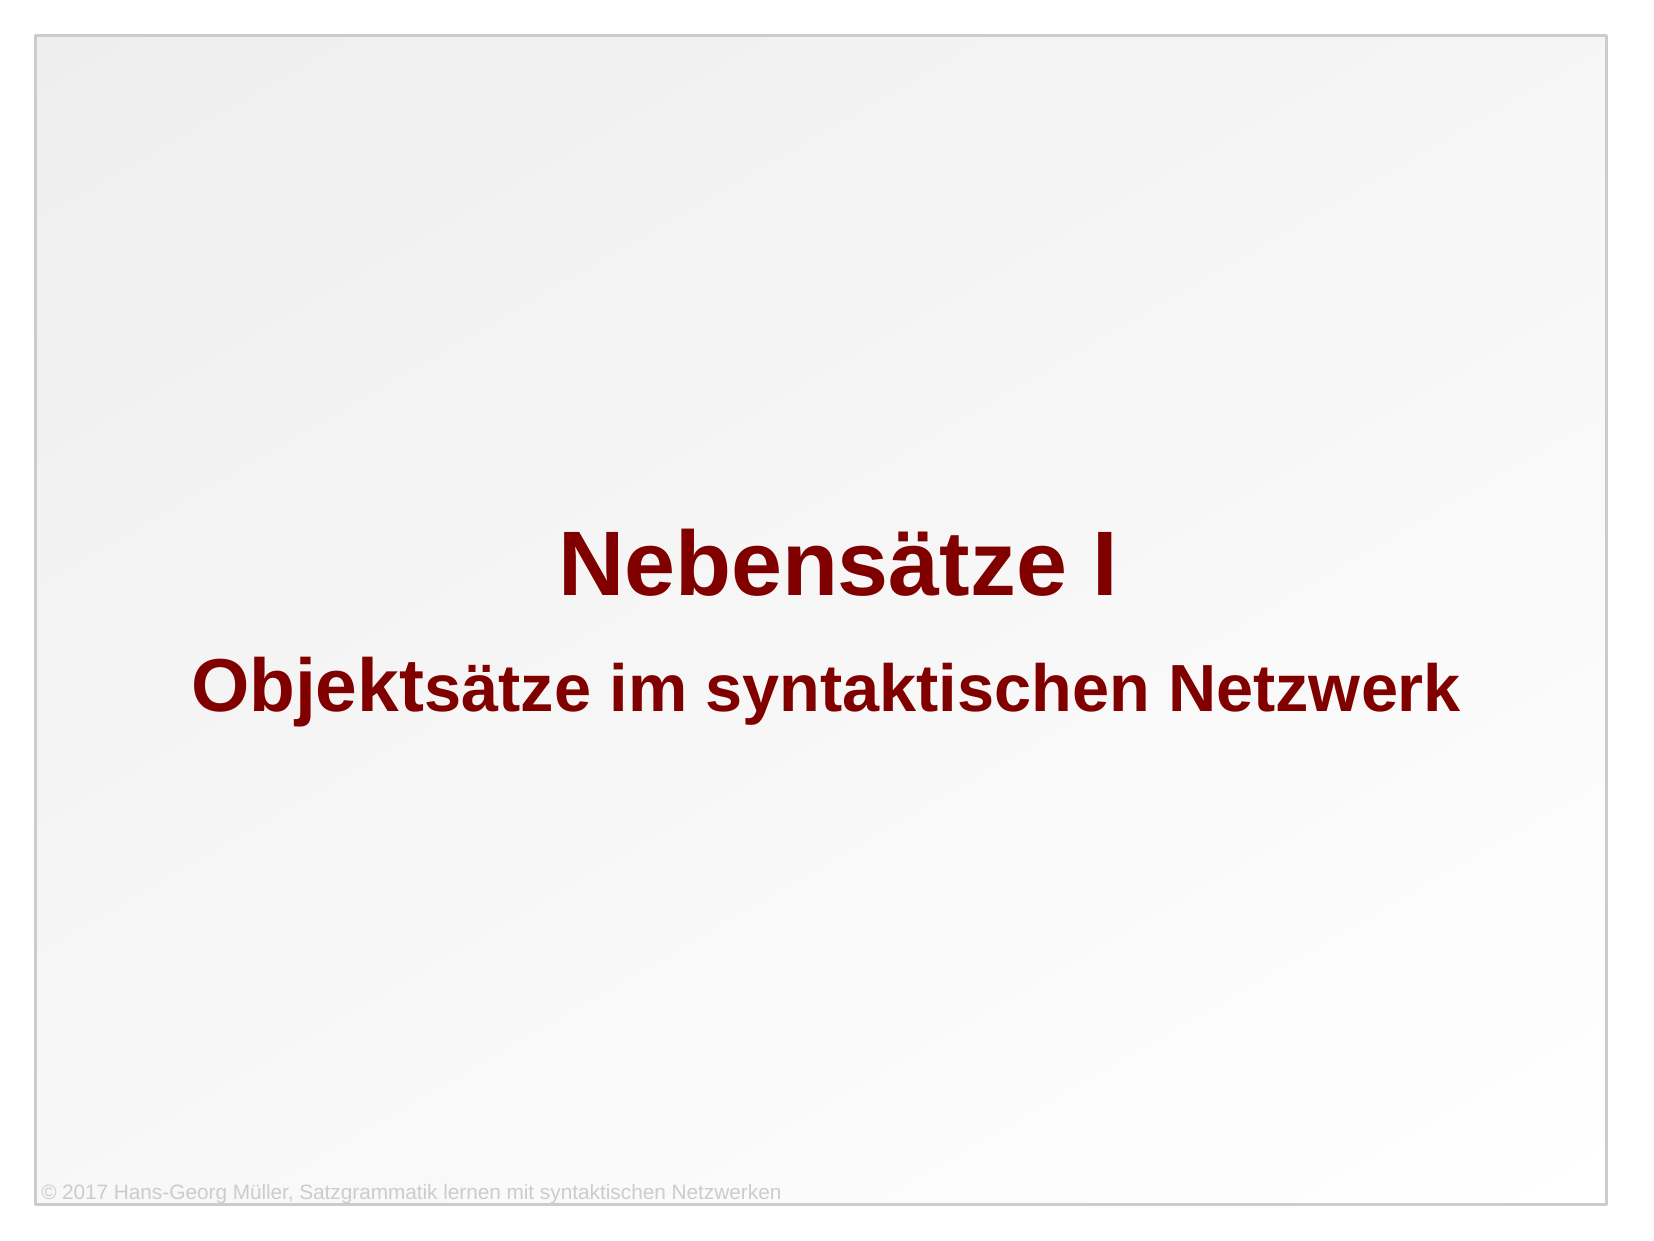

# Nebensätze I
Objektsätze im syntaktischen Netzwerk